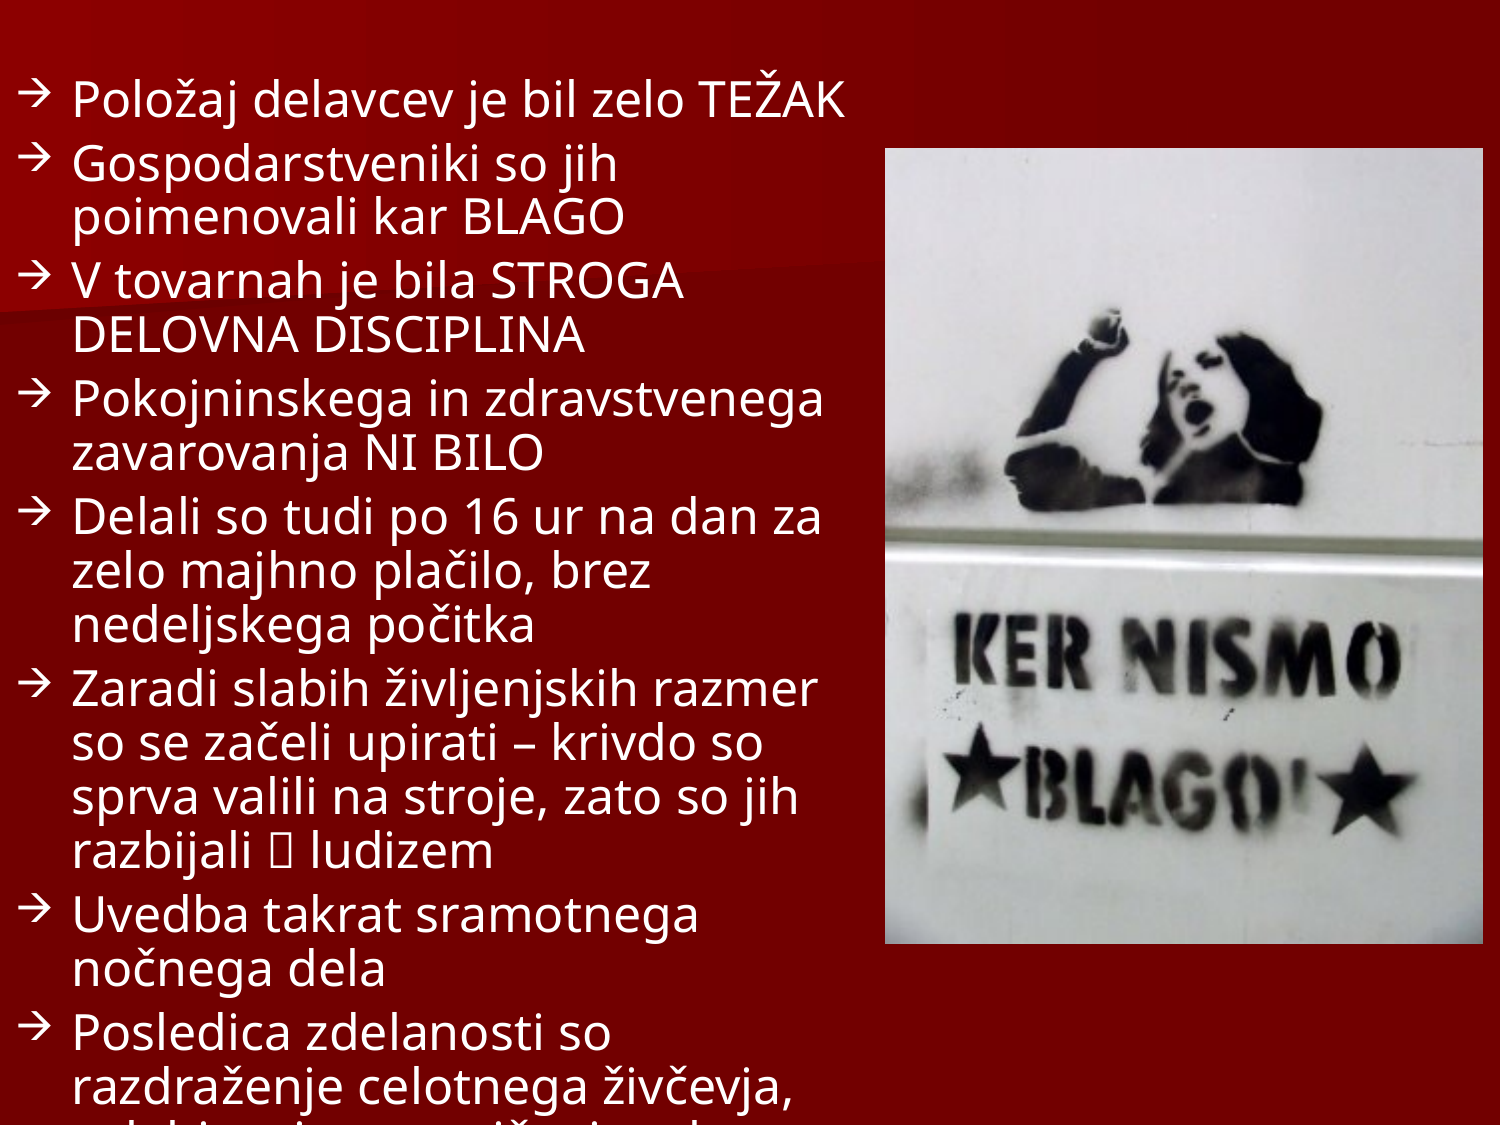

# Položaj delavcev je bil zelo TEŽAK
Gospodarstveniki so jih poimenovali kar BLAGO
V tovarnah je bila STROGA DELOVNA DISCIPLINA
Pokojninskega in zdravstvenega zavarovanja NI BILO
Delali so tudi po 16 ur na dan za zelo majhno plačilo, brez nedeljskega počitka
Zaradi slabih življenjskih razmer so se začeli upirati – krivdo so sprva valili na stroje, zato so jih razbijali  ludizem
Uvedba takrat sramotnega nočnega dela
Posledica zdelanosti so razdraženje celotnega živčevja, oslabitev in omrtvičenje telesa
Skrajšanje povprečne življenje dobe